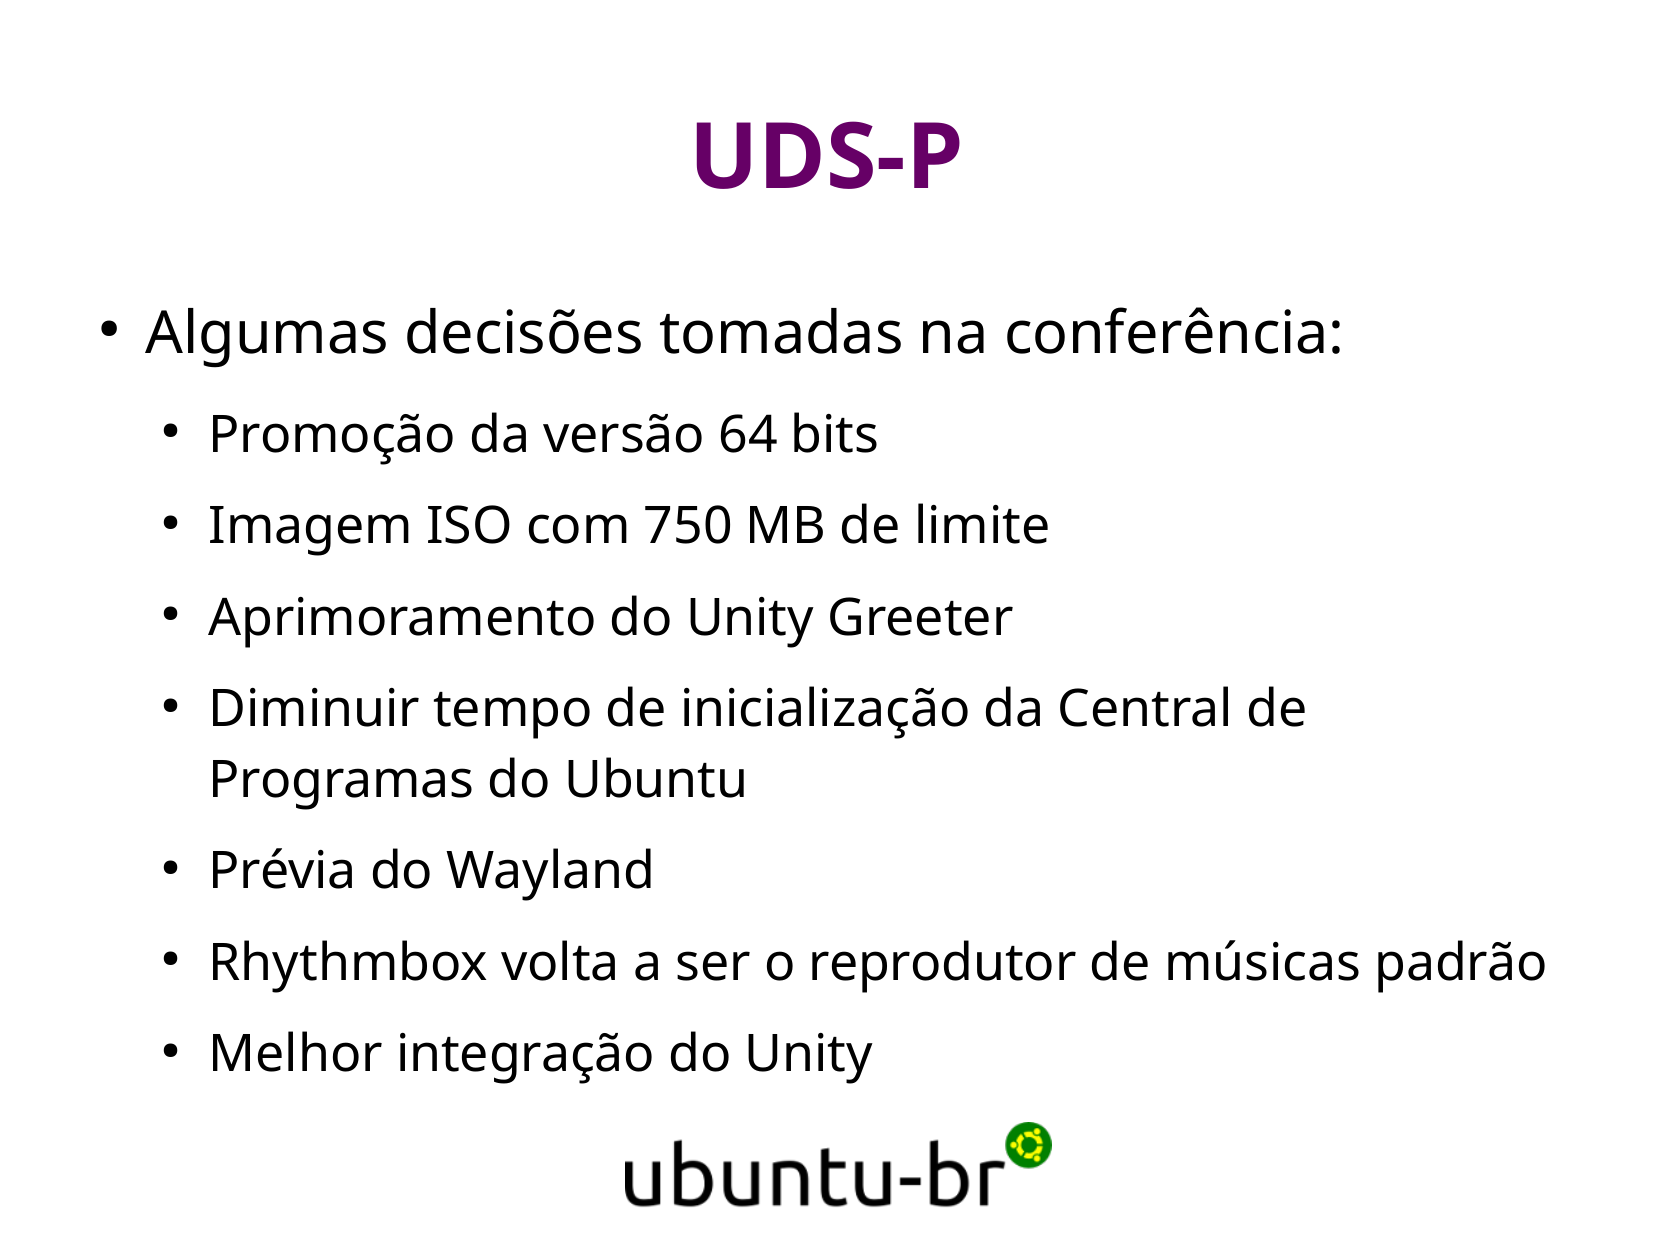

# UDS-P
Algumas decisões tomadas na conferência:
Promoção da versão 64 bits
Imagem ISO com 750 MB de limite
Aprimoramento do Unity Greeter
Diminuir tempo de inicialização da Central de Programas do Ubuntu
Prévia do Wayland
Rhythmbox volta a ser o reprodutor de músicas padrão
Melhor integração do Unity